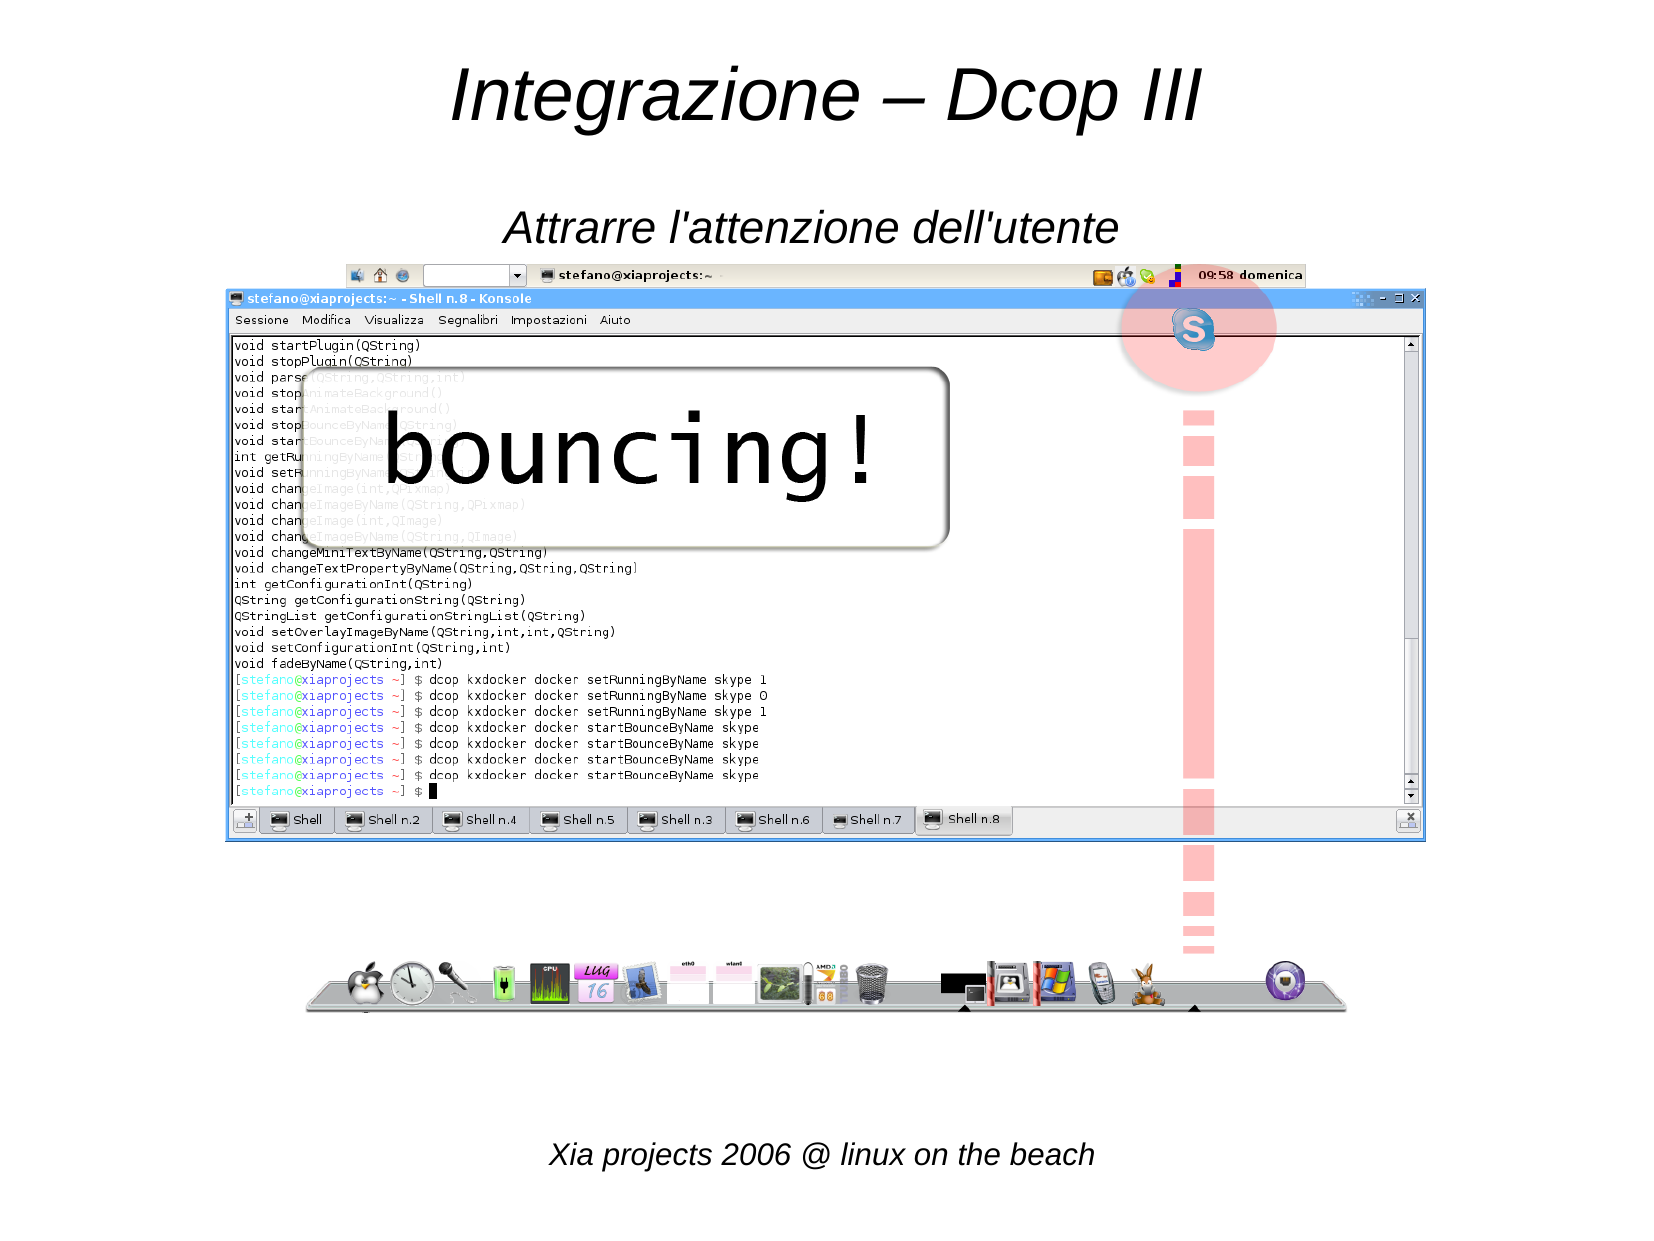

# Integrazione – Dcop III
Attrarre l'attenzione dell'utente
Xia projects 2006 @ linux on the beach